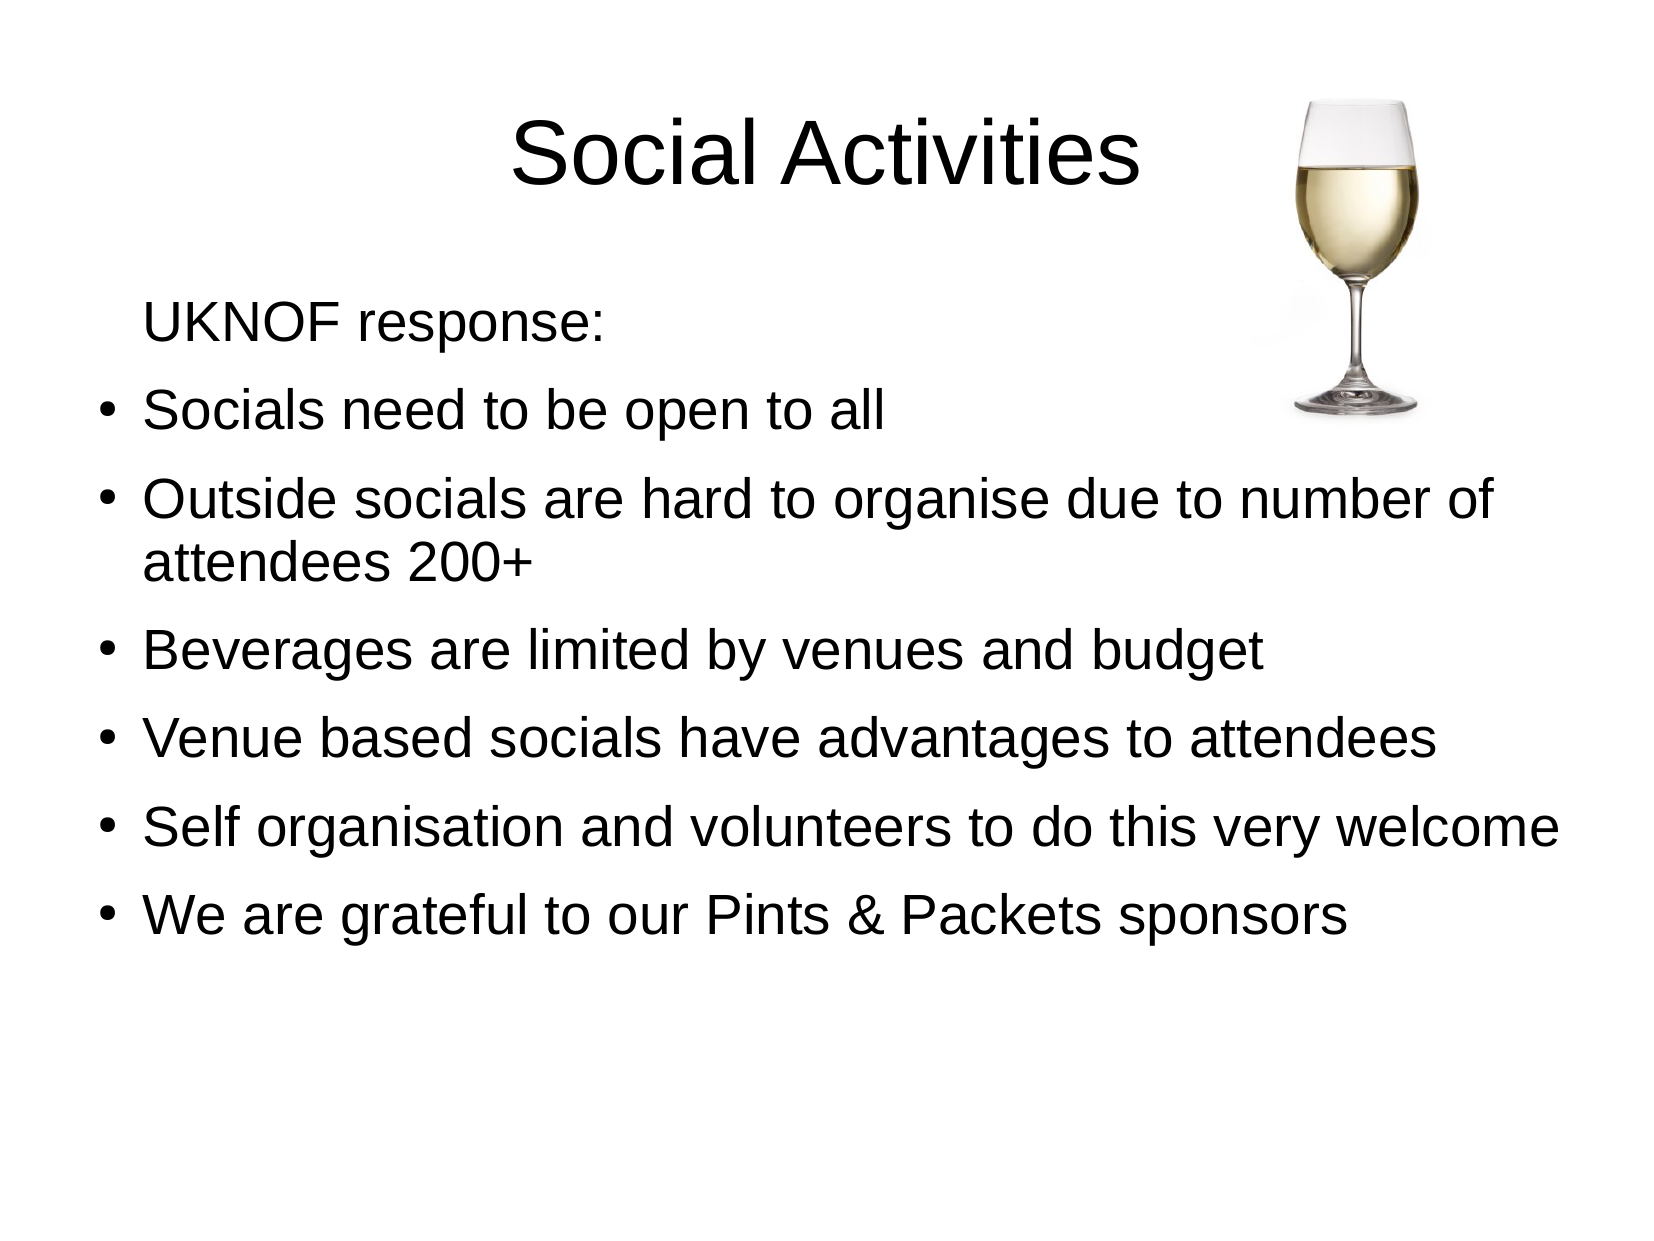

# Social Activities
UKNOF response:
Socials need to be open to all
Outside socials are hard to organise due to number of attendees 200+
Beverages are limited by venues and budget
Venue based socials have advantages to attendees
Self organisation and volunteers to do this very welcome
We are grateful to our Pints & Packets sponsors